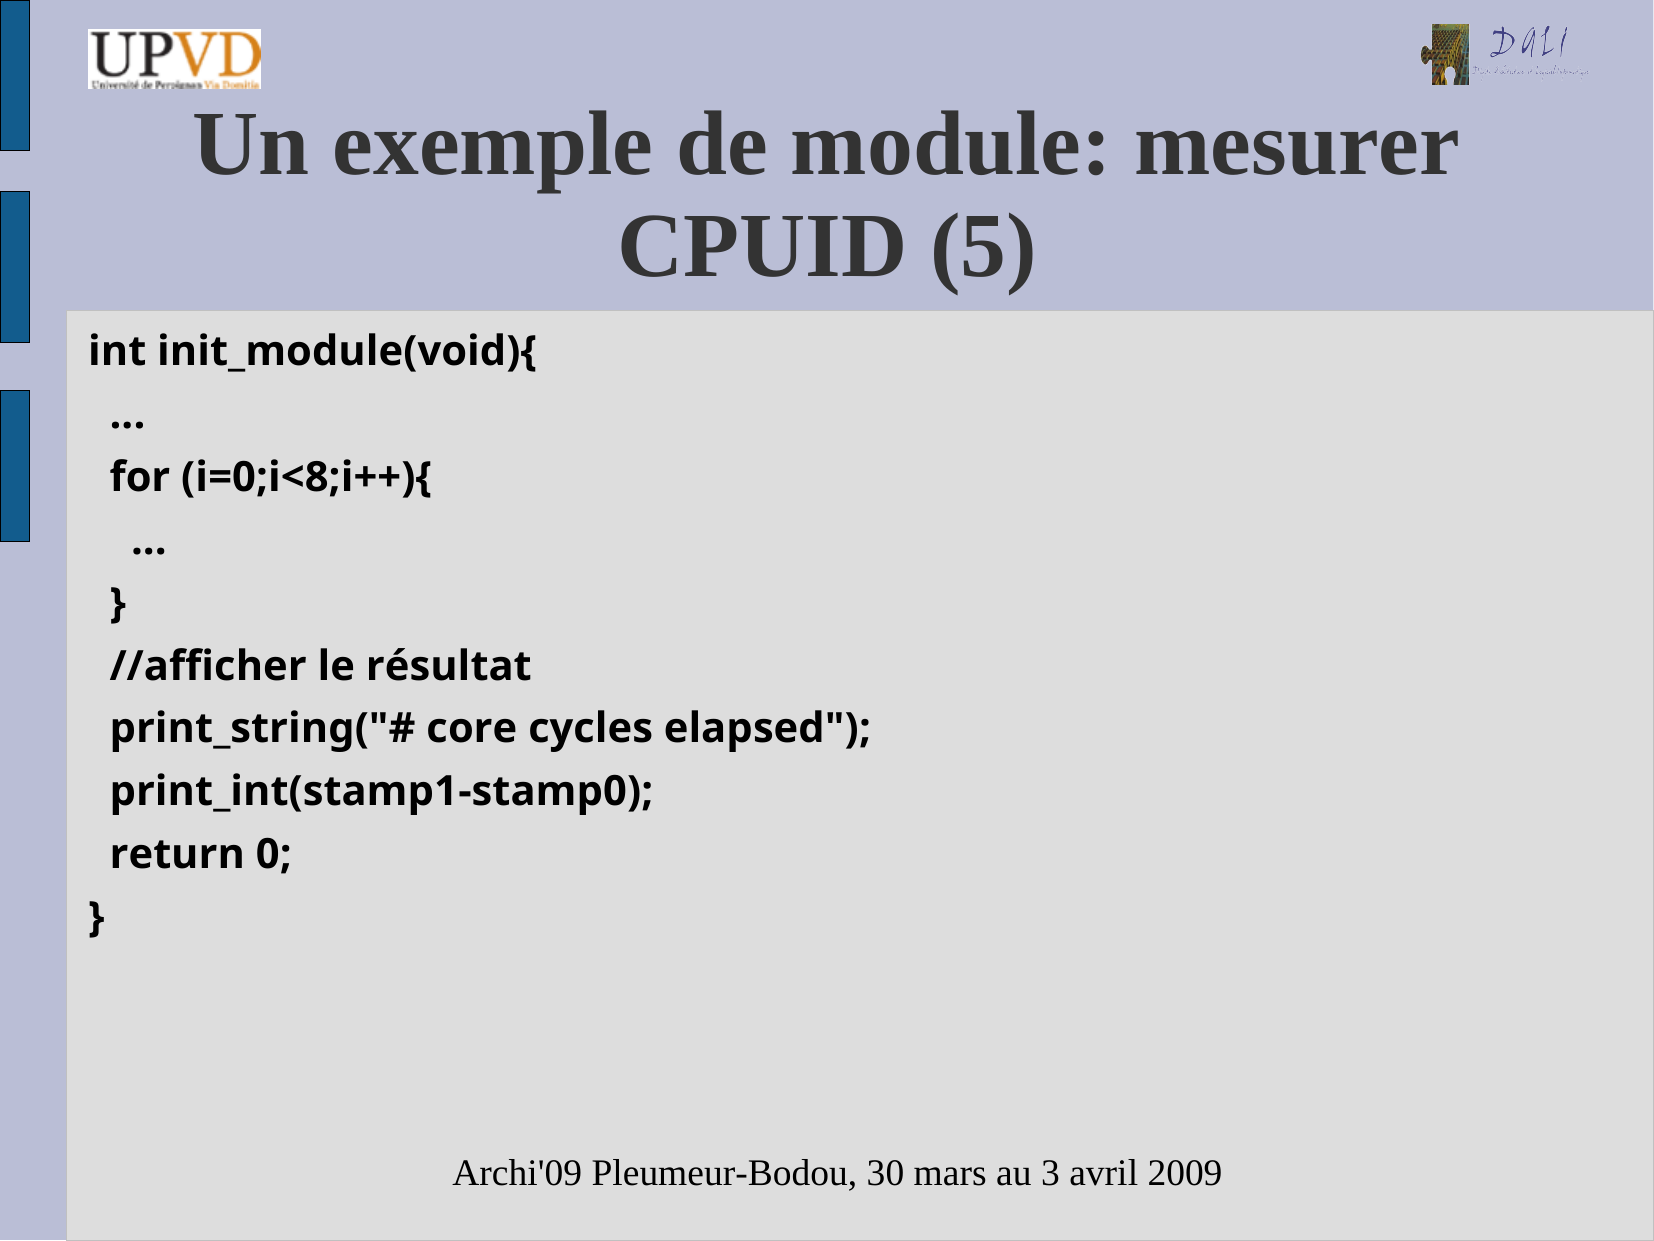

# Un exemple de module: mesurer CPUID (5)
int init_module(void){
 ...
 for (i=0;i<8;i++){
 ...
 }
 //afficher le résultat
 print_string("# core cycles elapsed");
 print_int(stamp1-stamp0);
 return 0;
}
Archi'09 Pleumeur-Bodou, 30 mars au 3 avril 2009